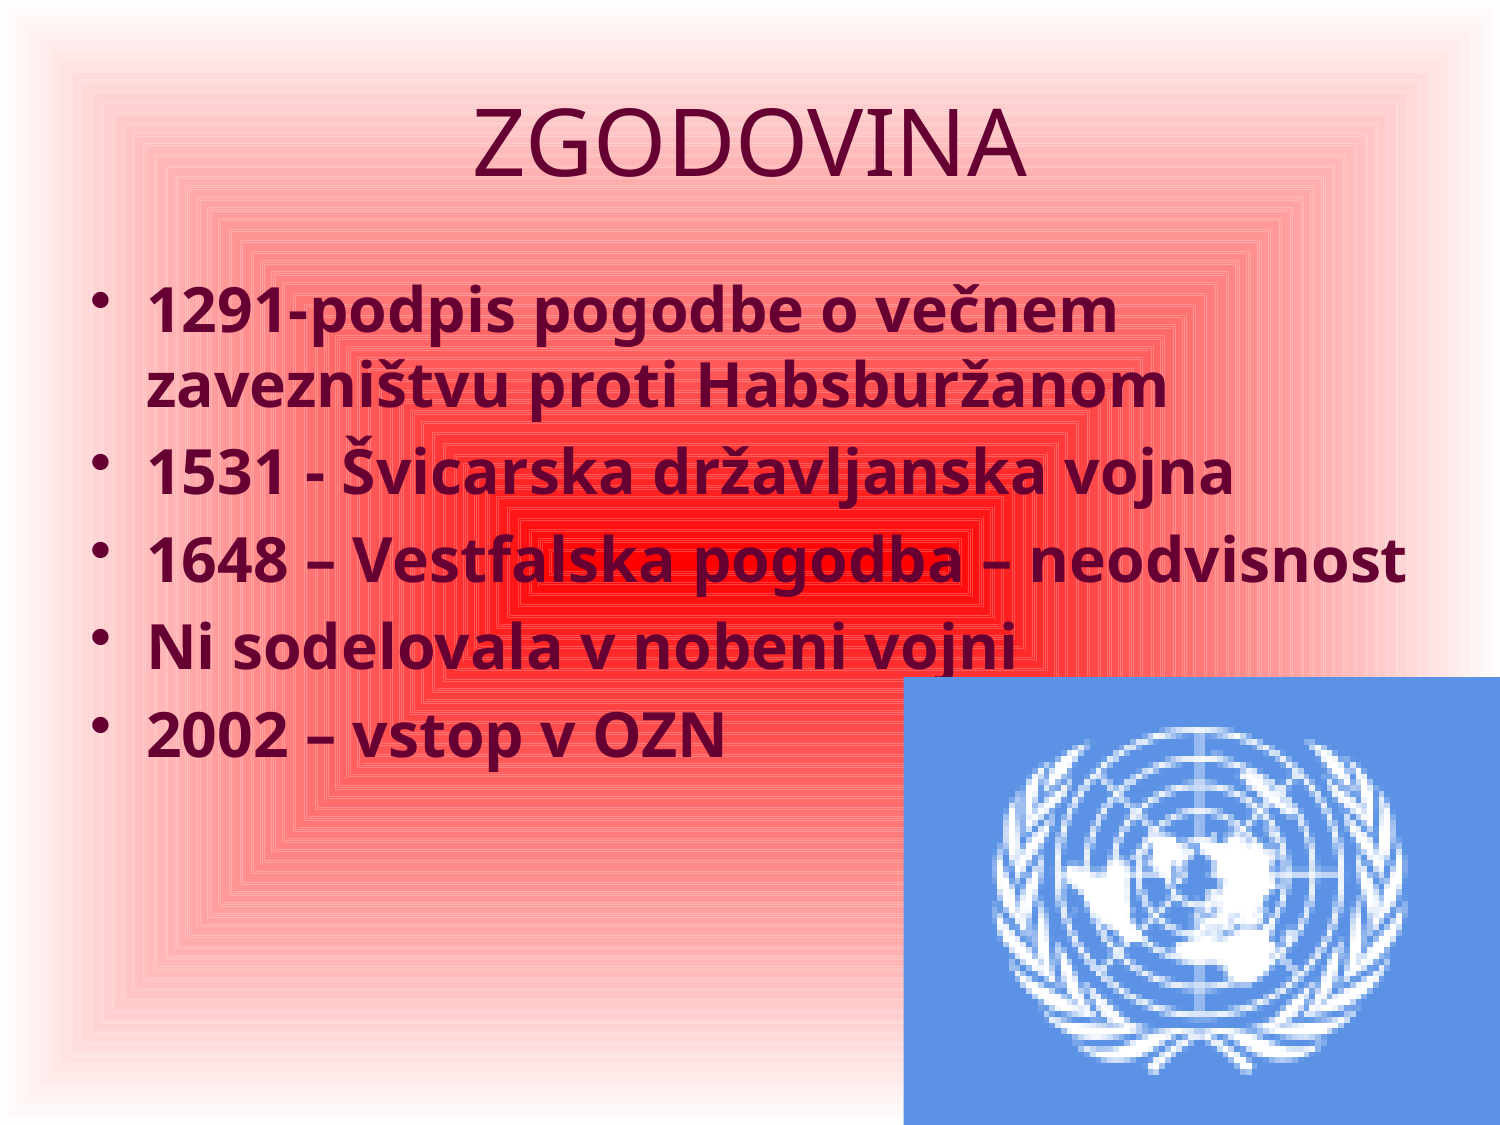

# ZGODOVINA
1291-podpis pogodbe o večnem zavezništvu proti Habsburžanom
1531 - Švicarska državljanska vojna
1648 – Vestfalska pogodba – neodvisnost
Ni sodelovala v nobeni vojni
2002 – vstop v OZN